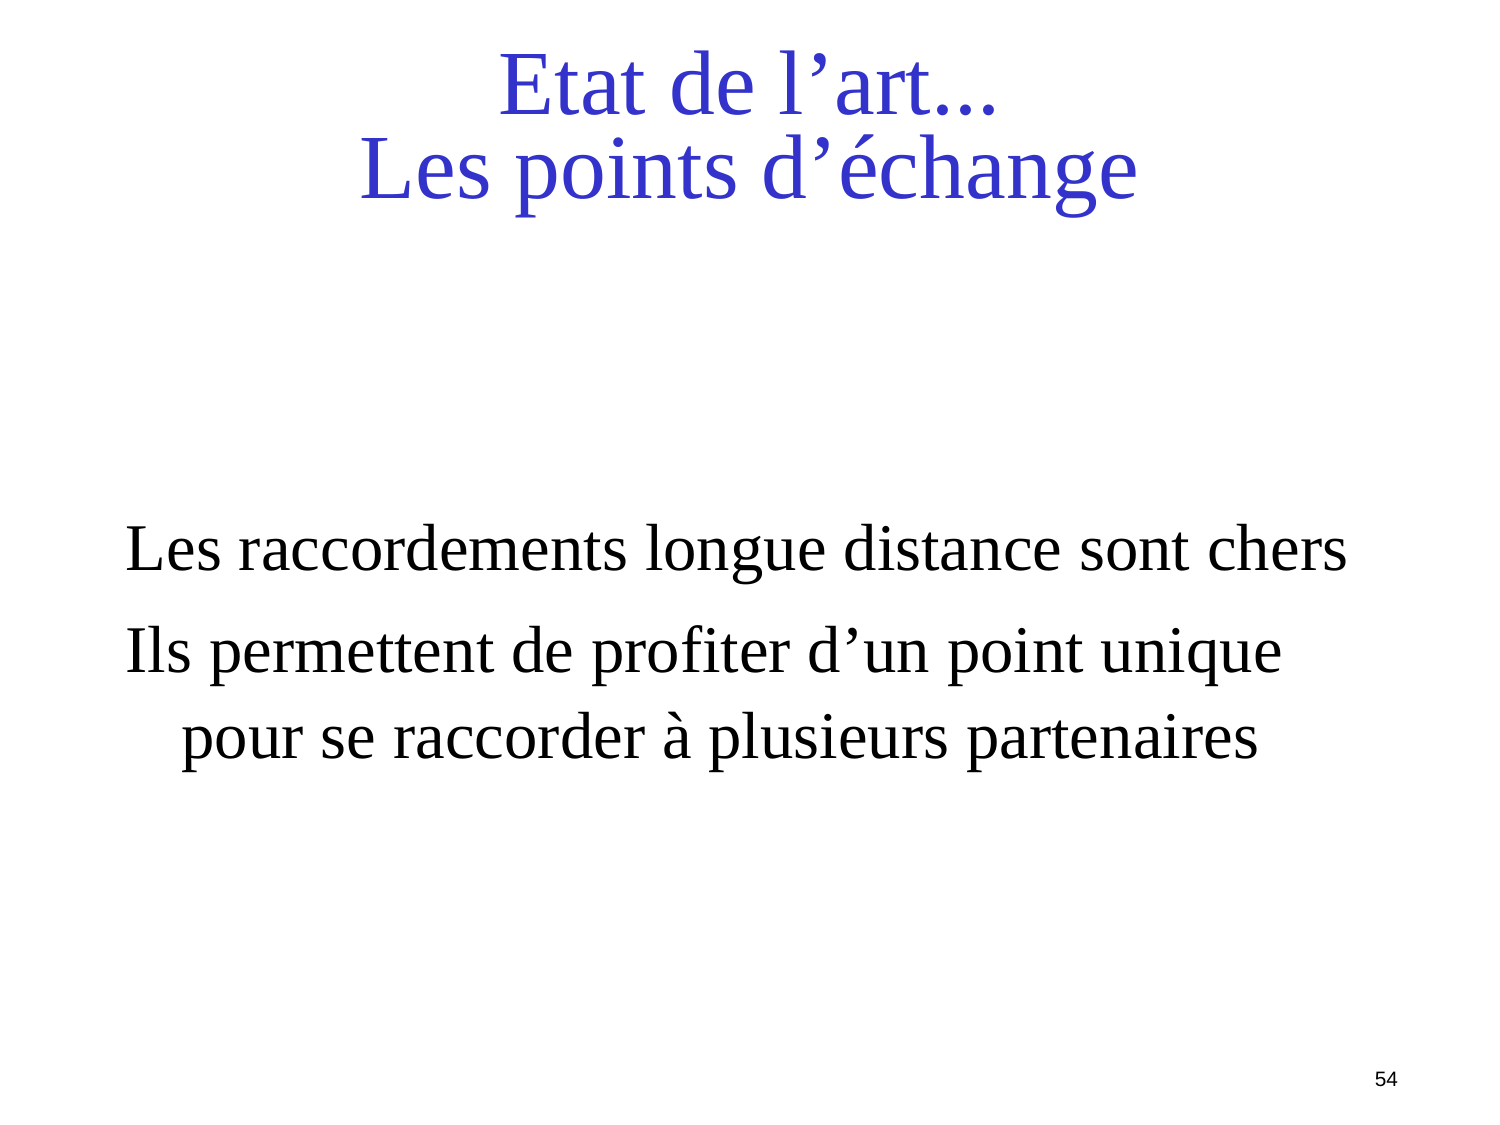

# Etat de l’art... Les points d’échange
Les raccordements longue distance sont chers
Ils permettent de profiter d’un point unique pour se raccorder à plusieurs partenaires